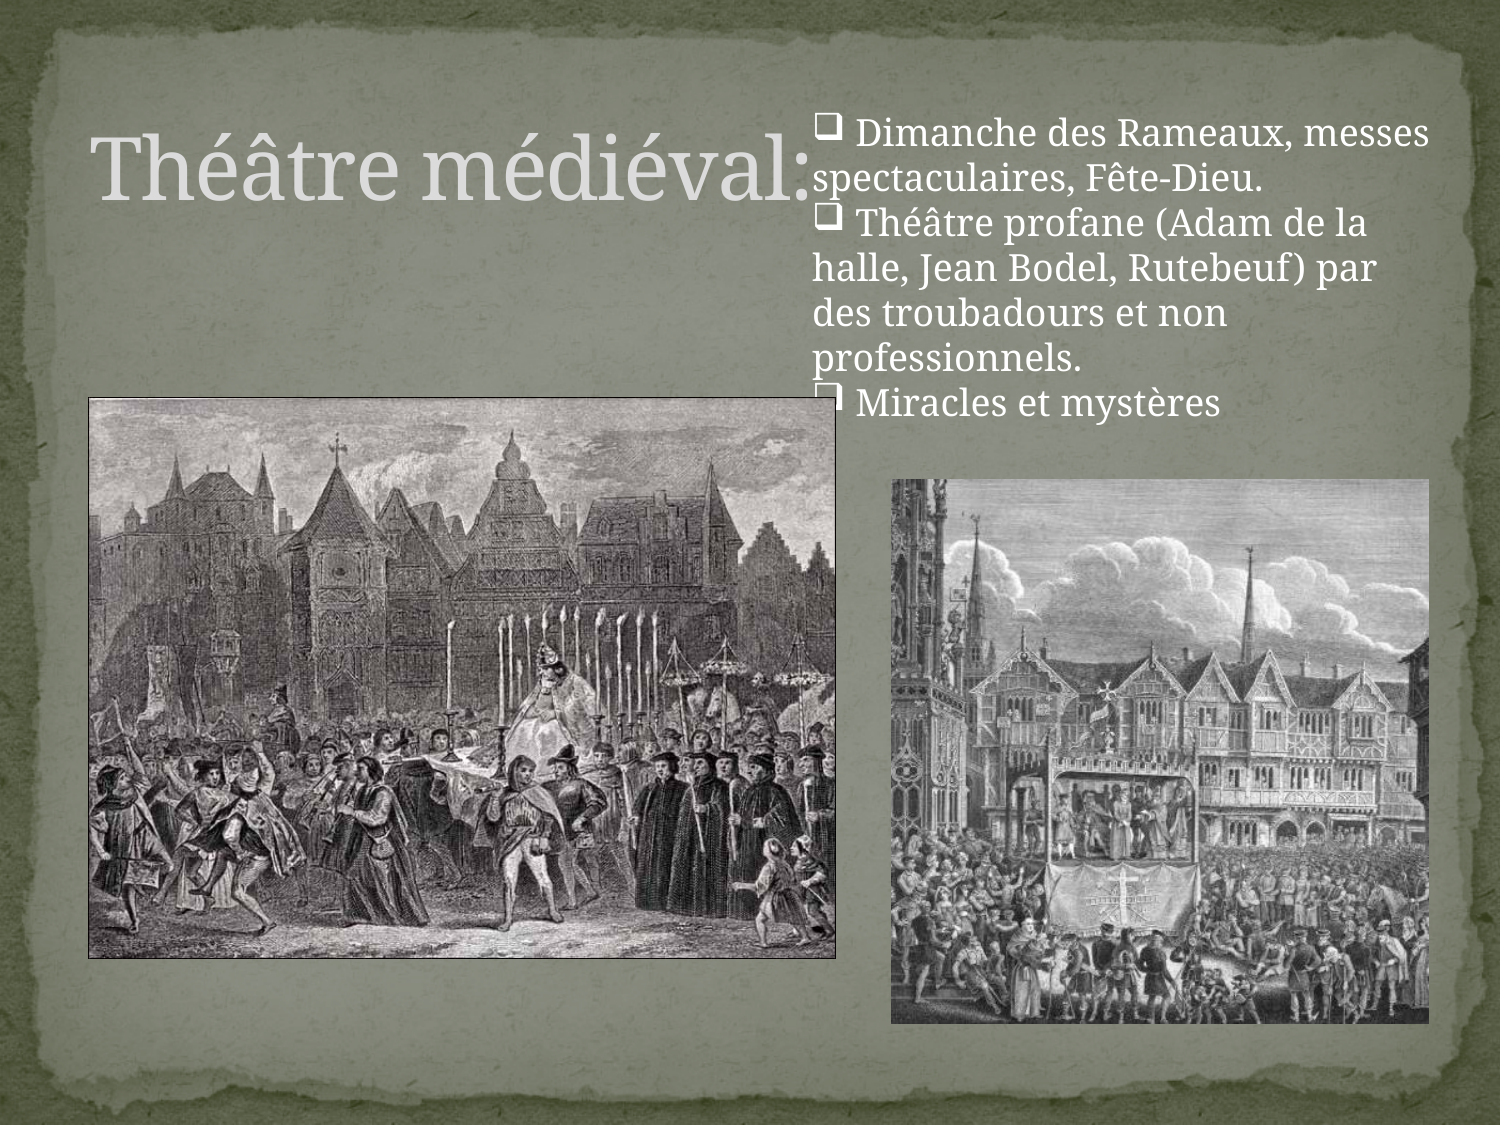

# Théâtre médiéval:
 Dimanche des Rameaux, messes spectaculaires, Fête-Dieu.
 Théâtre profane (Adam de la halle, Jean Bodel, Rutebeuf) par des troubadours et non professionnels.
 Miracles et mystères